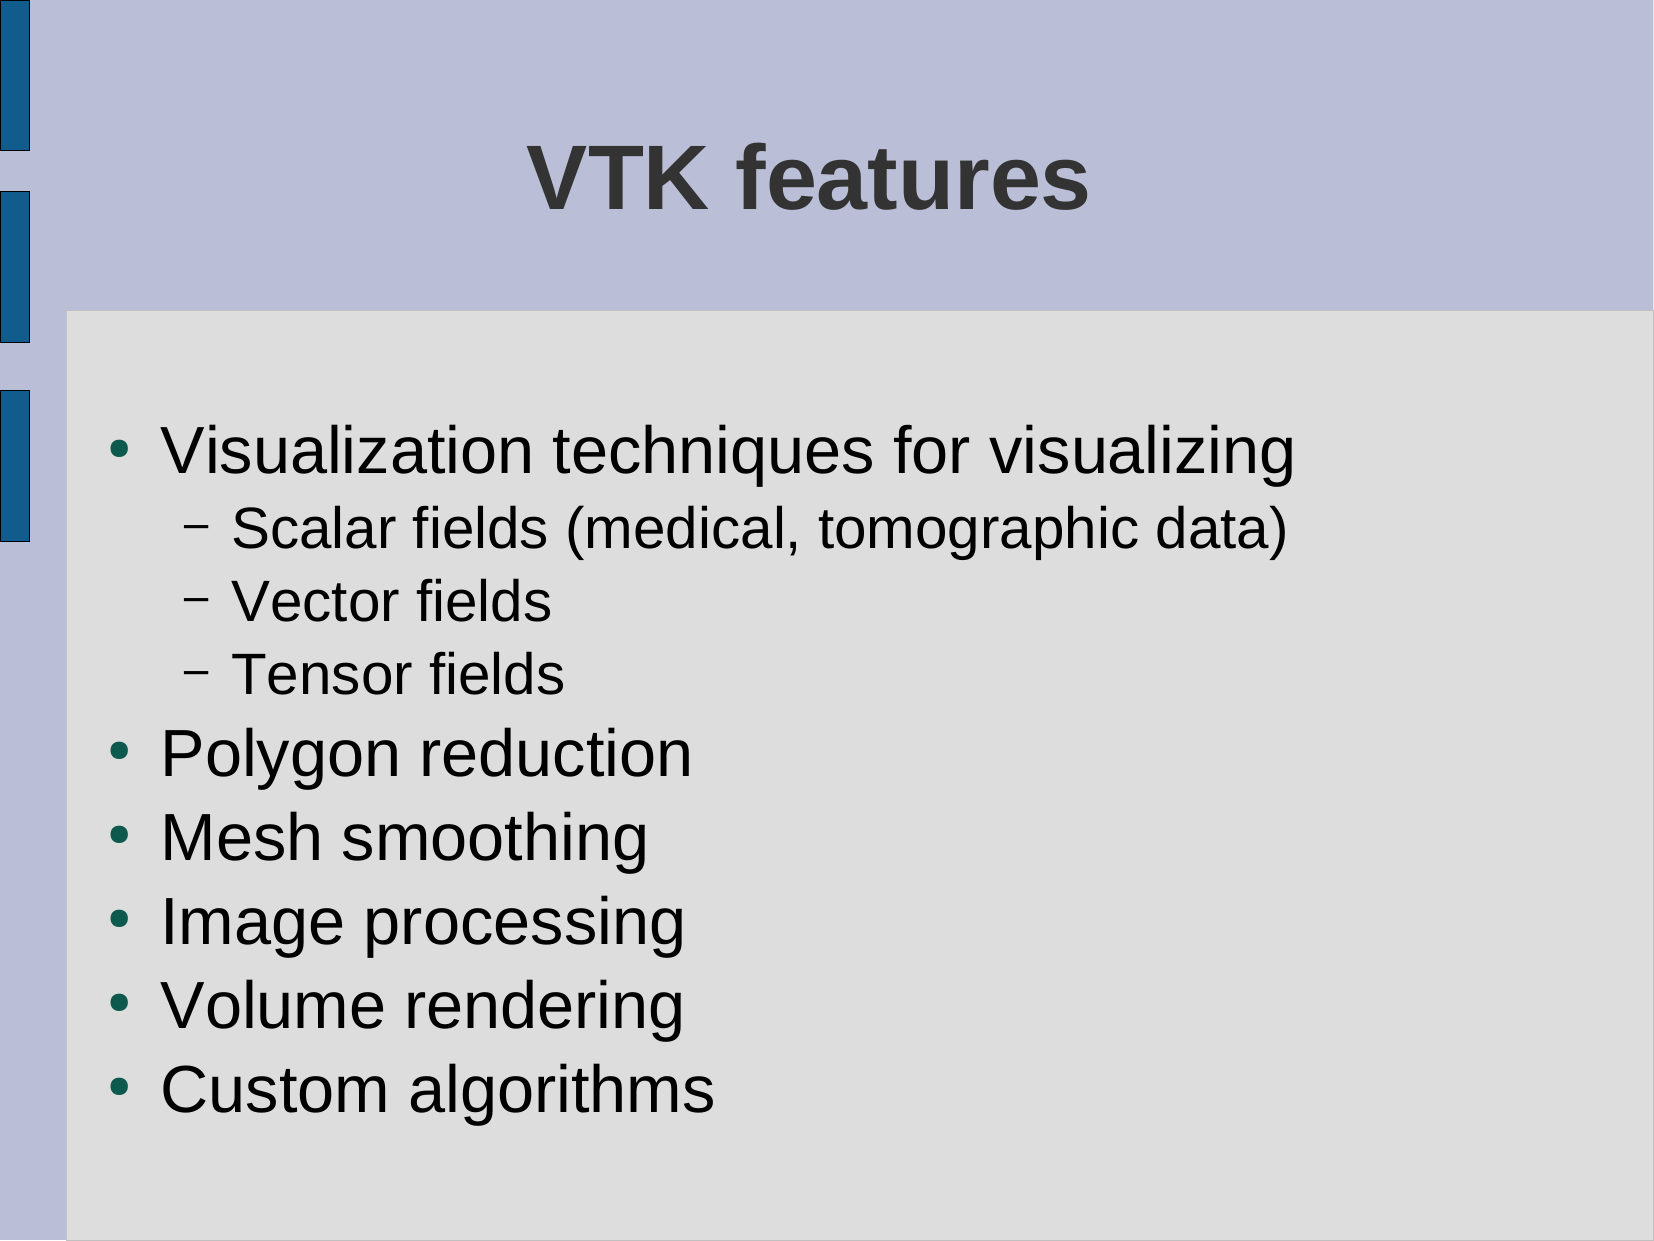

# VTK features
Visualization techniques for visualizing
Scalar fields (medical, tomographic data)
Vector fields
Tensor fields
Polygon reduction
Mesh smoothing
Image processing
Volume rendering
Custom algorithms